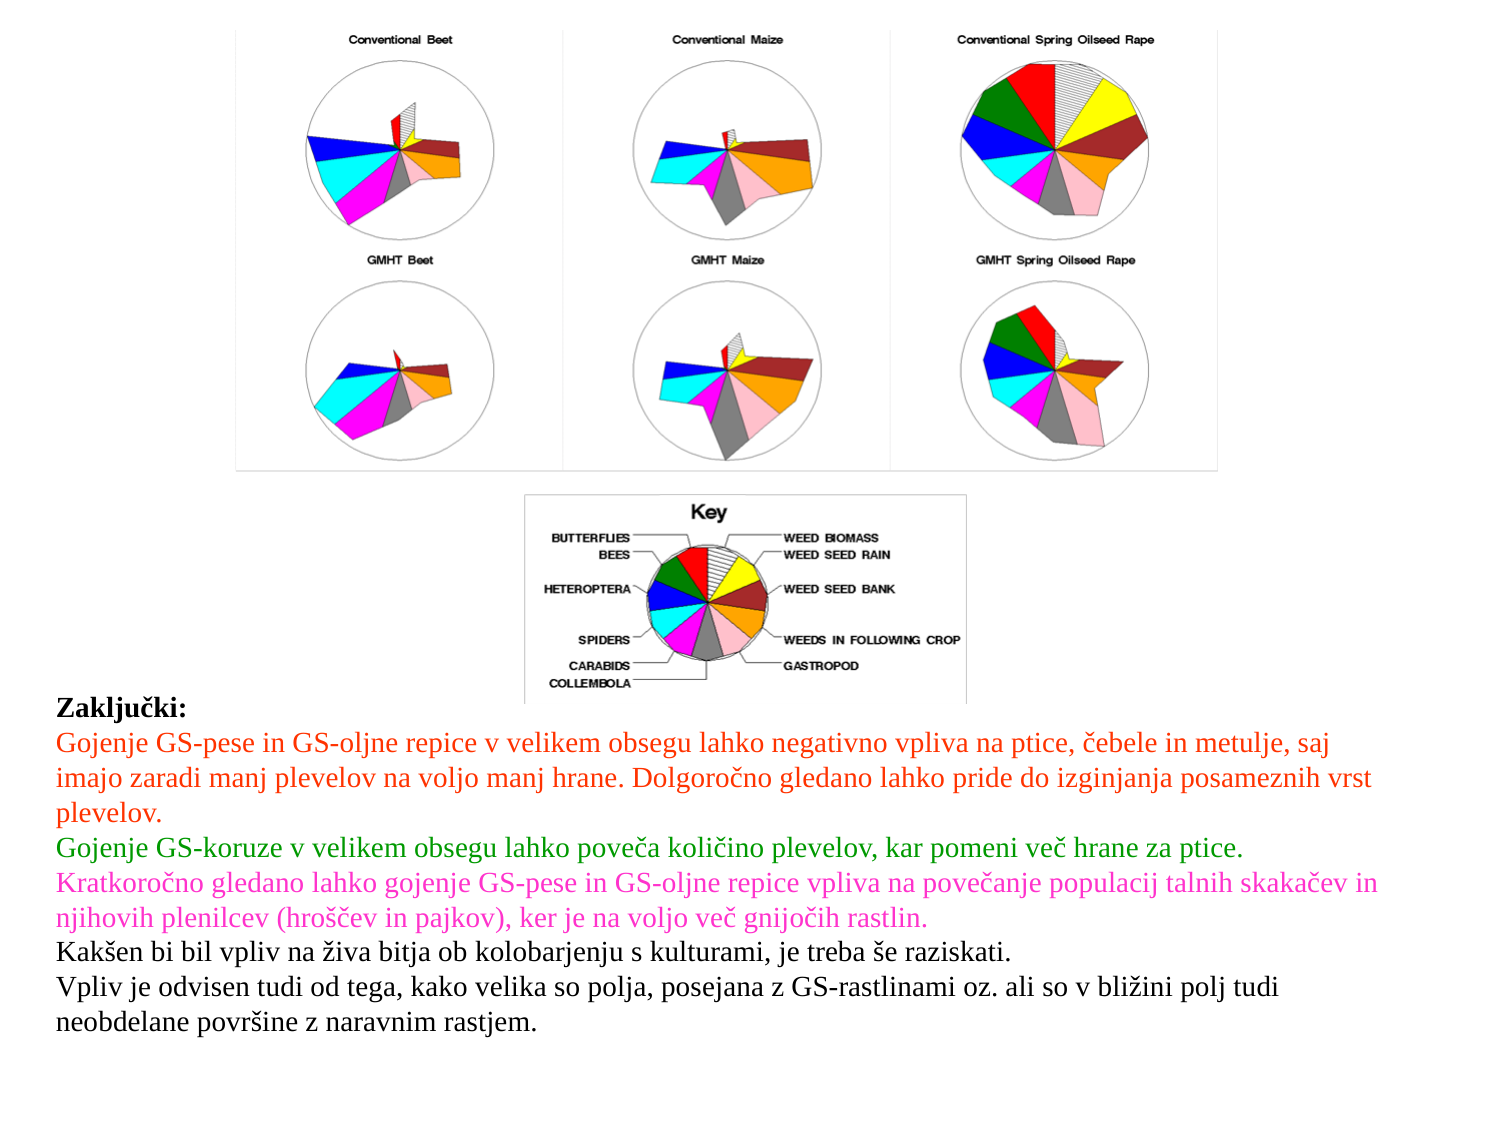

Zaključki:
Gojenje GS-pese in GS-oljne repice v velikem obsegu lahko negativno vpliva na ptice, čebele in metulje, saj imajo zaradi manj plevelov na voljo manj hrane. Dolgoročno gledano lahko pride do izginjanja posameznih vrst plevelov.
Gojenje GS-koruze v velikem obsegu lahko poveča količino plevelov, kar pomeni več hrane za ptice.
Kratkoročno gledano lahko gojenje GS-pese in GS-oljne repice vpliva na povečanje populacij talnih skakačev in njihovih plenilcev (hroščev in pajkov), ker je na voljo več gnijočih rastlin.
Kakšen bi bil vpliv na živa bitja ob kolobarjenju s kulturami, je treba še raziskati.
Vpliv je odvisen tudi od tega, kako velika so polja, posejana z GS-rastlinami oz. ali so v bližini polj tudi neobdelane površine z naravnim rastjem.